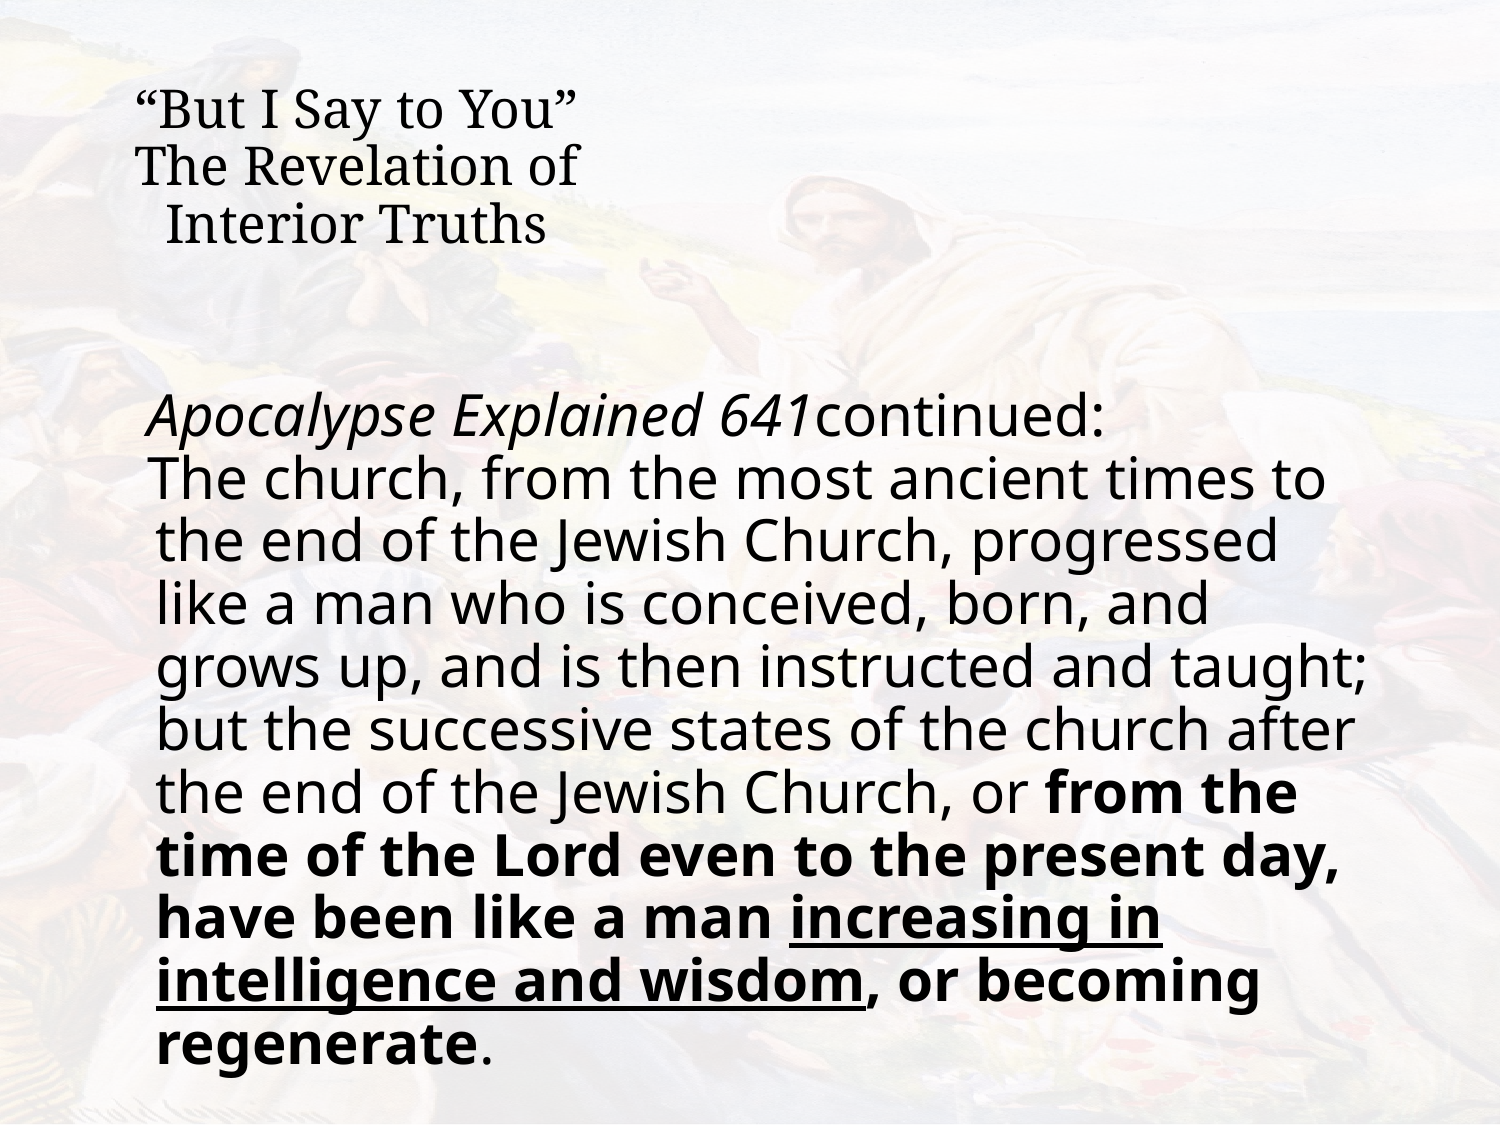

# “But I Say to You” The Revelation of Interior Truths
Apocalypse Explained 641continued:
The church, from the most ancient times to the end of the Jewish Church, progressed like a man who is conceived, born, and grows up, and is then instructed and taught; but the successive states of the church after the end of the Jewish Church, or from the time of the Lord even to the present day, have been like a man increasing in intelligence and wisdom, or becoming regenerate.